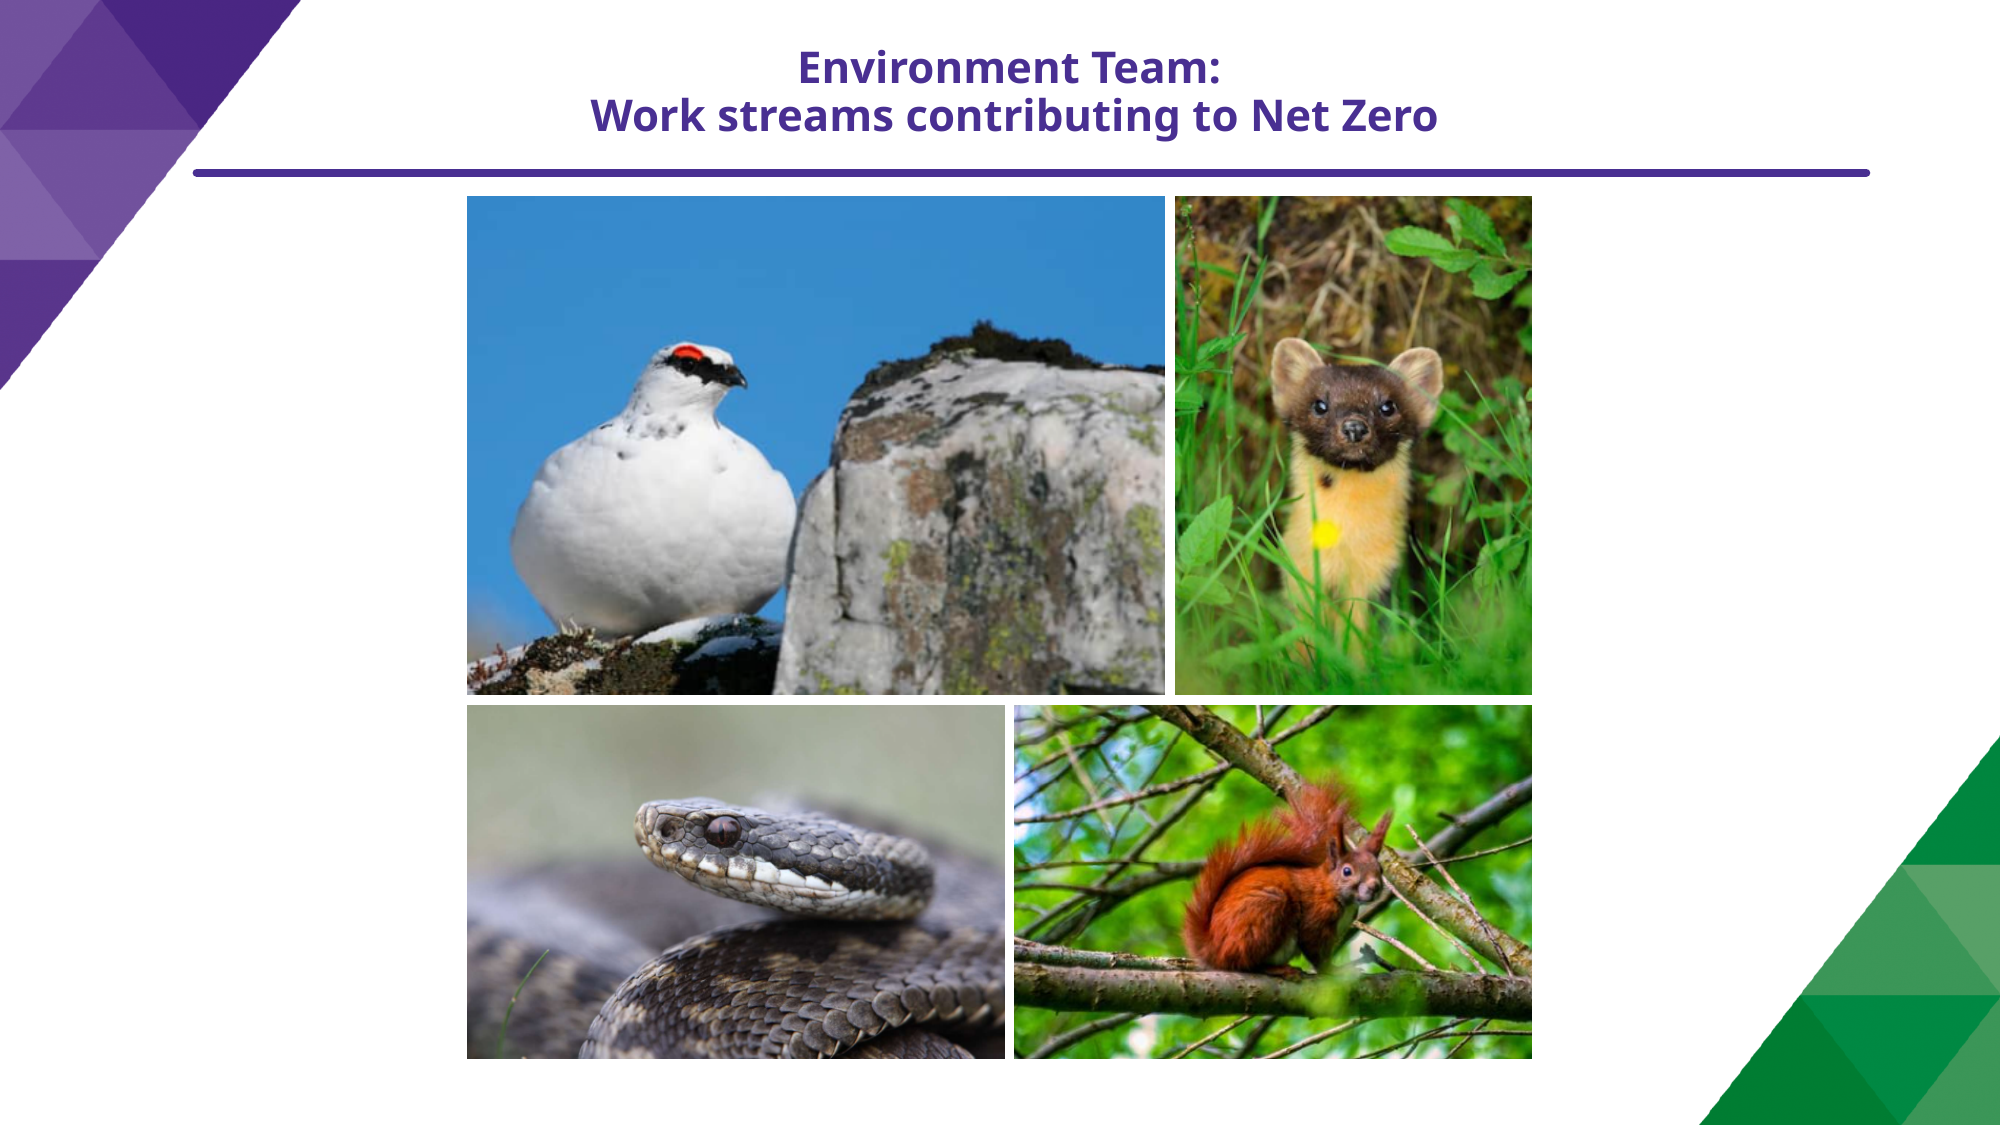

# Environment Team: Work streams contributing to Net Zero